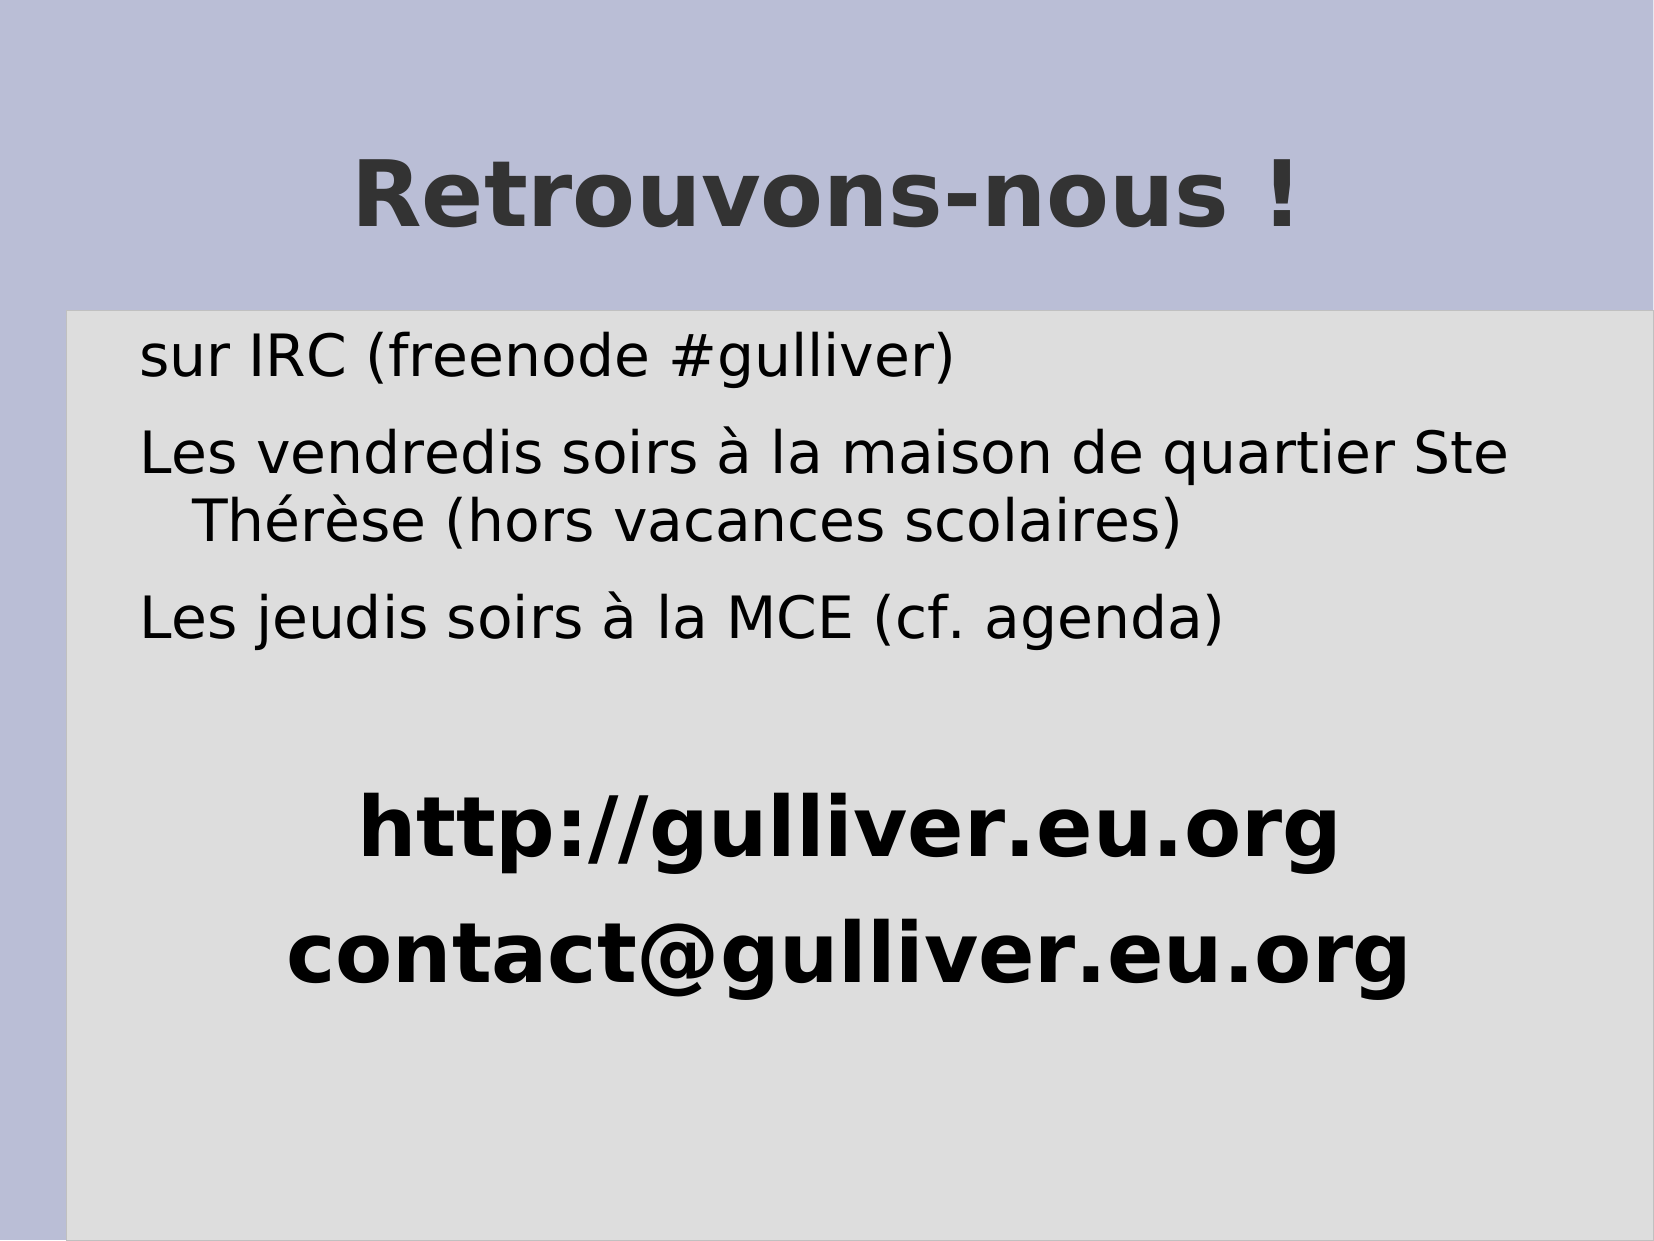

# Retrouvons-nous !
sur IRC (freenode #gulliver)
Les vendredis soirs à la maison de quartier Ste Thérèse (hors vacances scolaires)
Les jeudis soirs à la MCE (cf. agenda)
http://gulliver.eu.org
contact@gulliver.eu.org